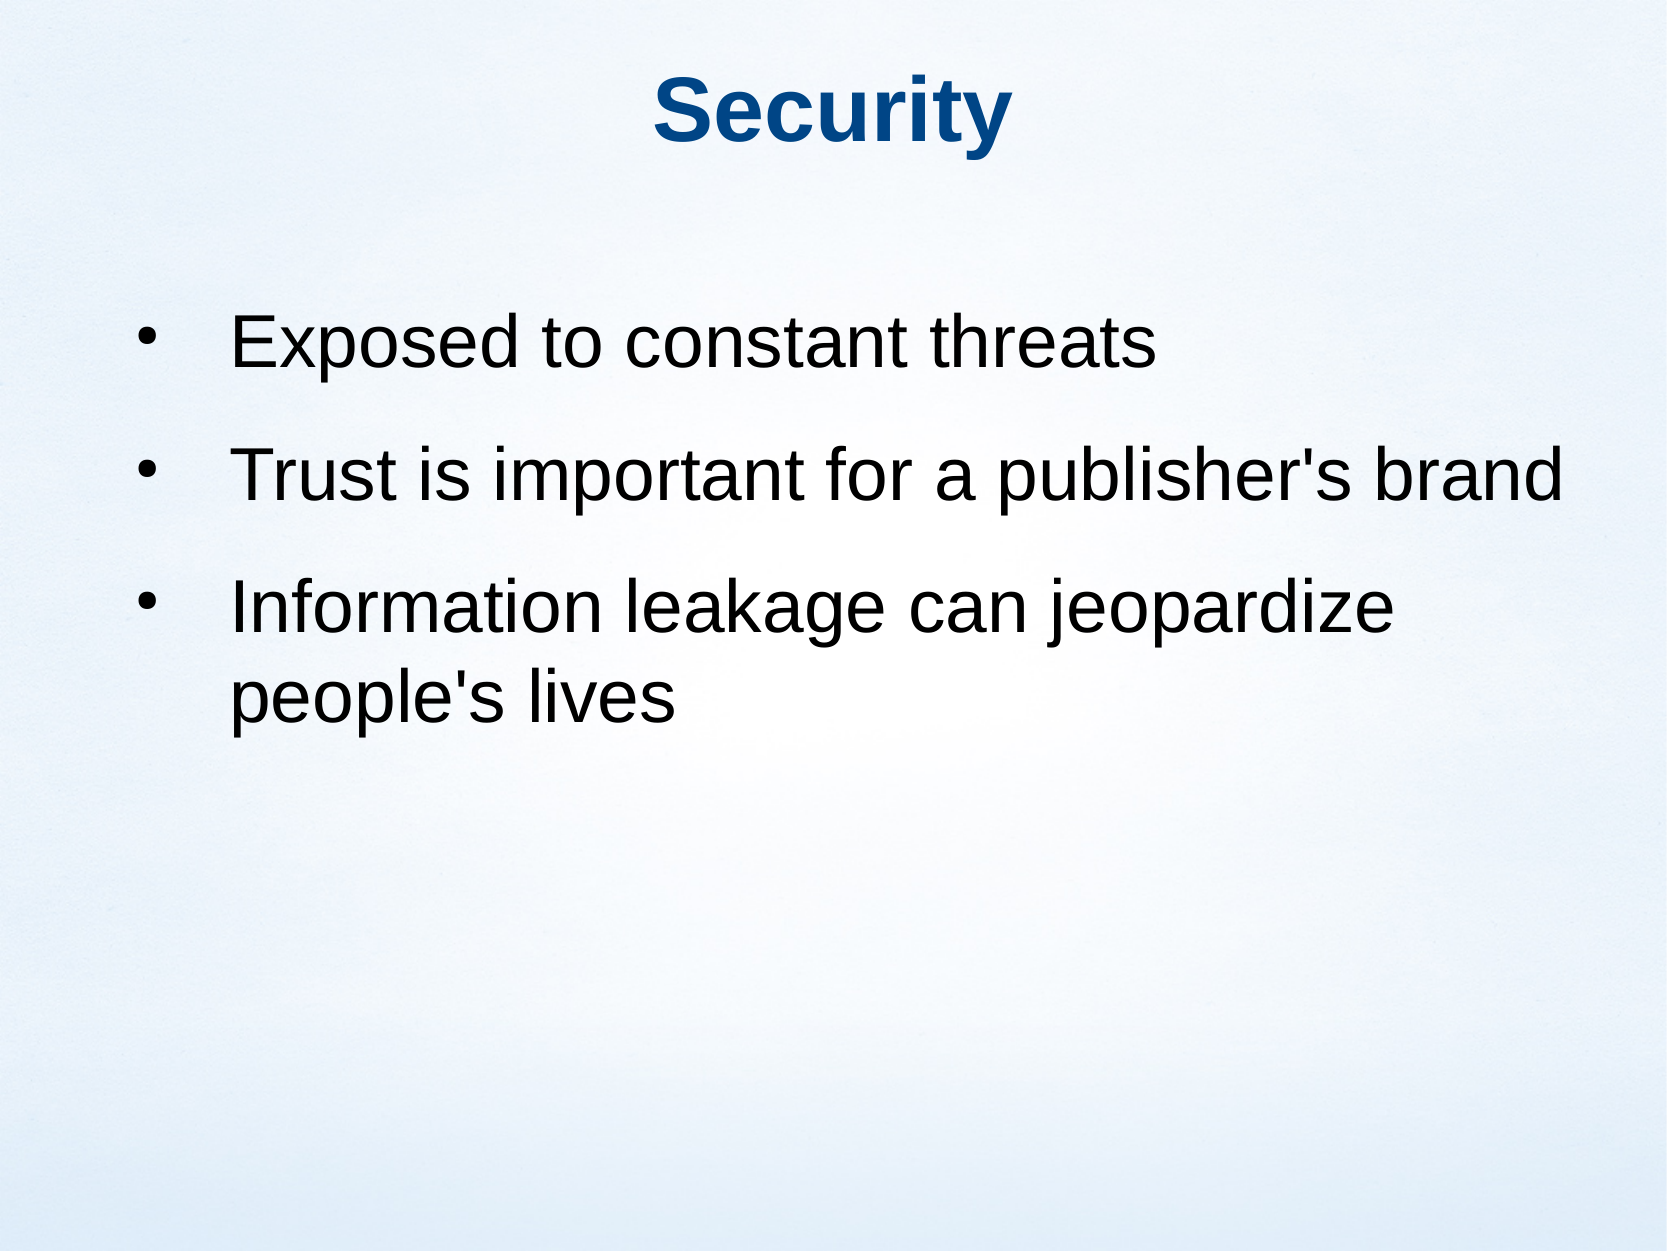

# Security
Exposed to constant threats
Trust is important for a publisher's brand
Information leakage can jeopardize people's lives